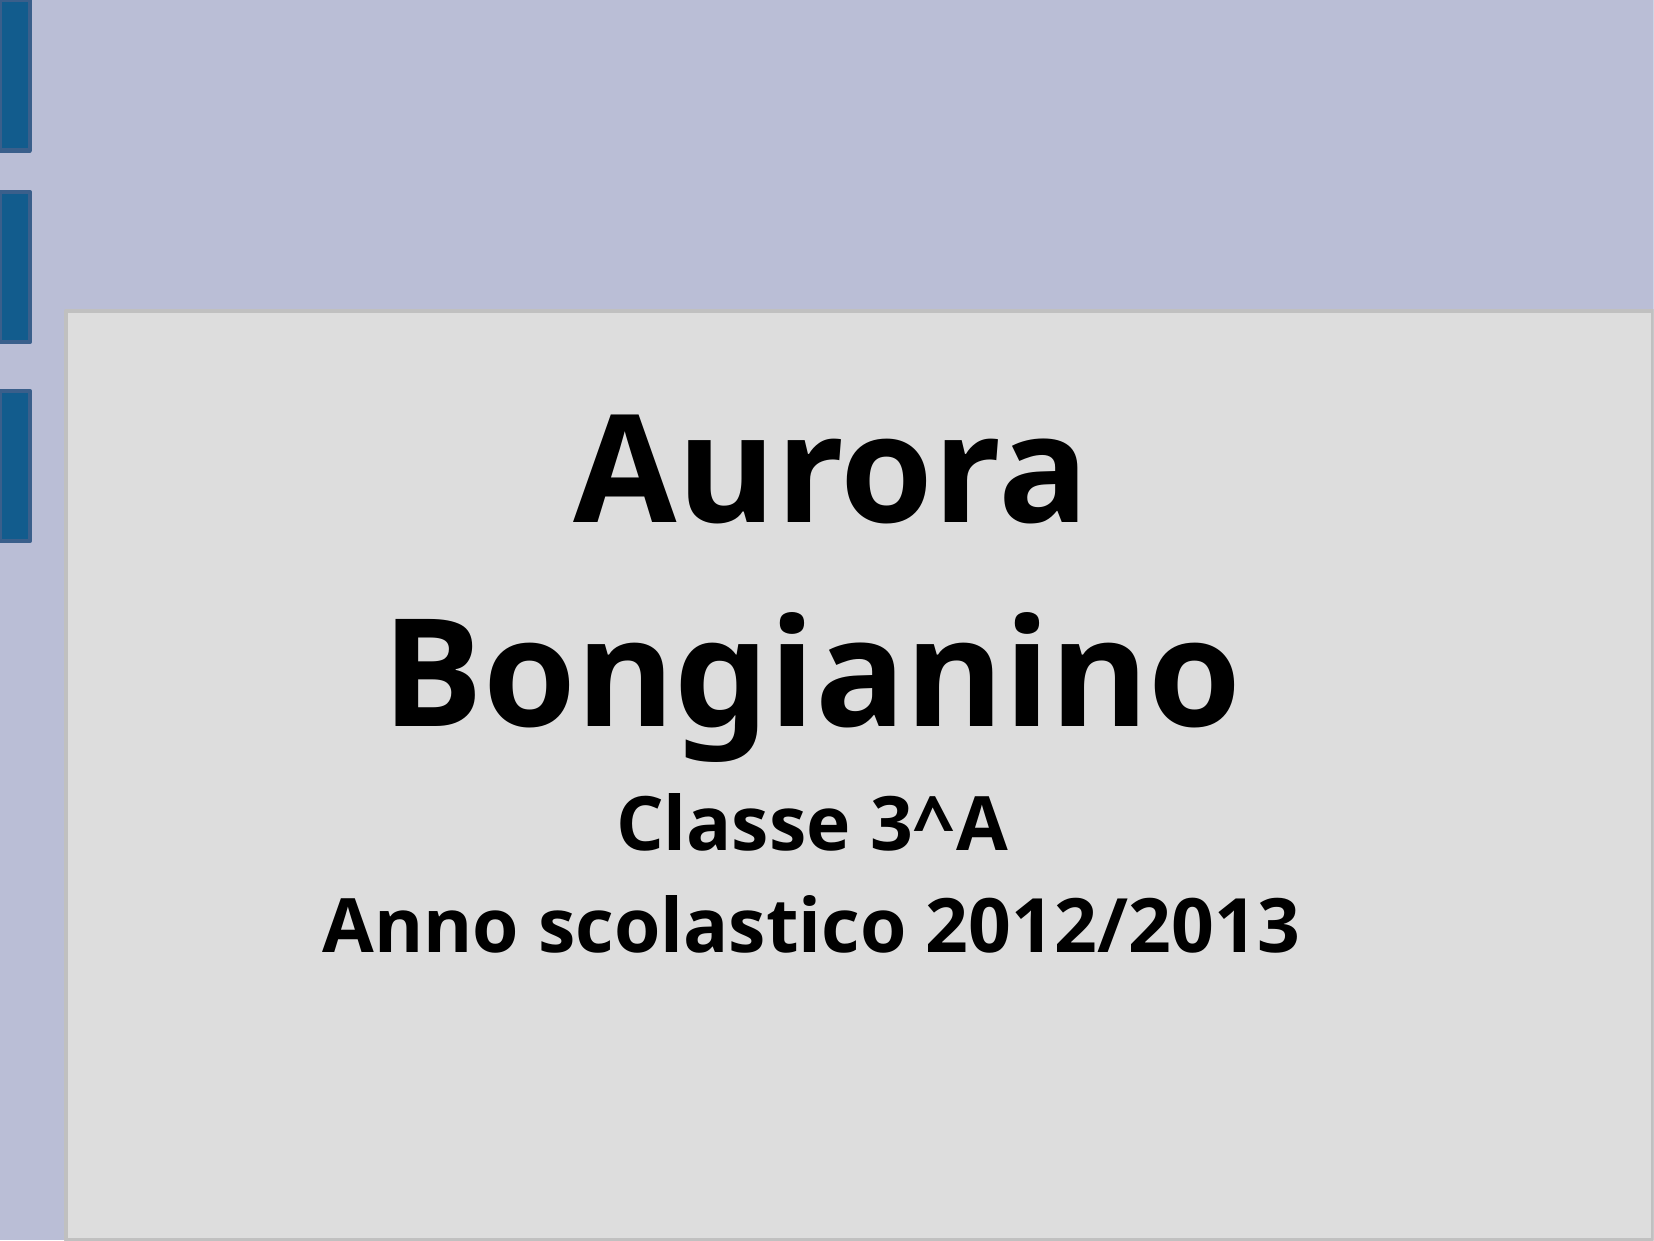

Aurora Bongianino
Classe 3^A
Anno scolastico 2012/2013